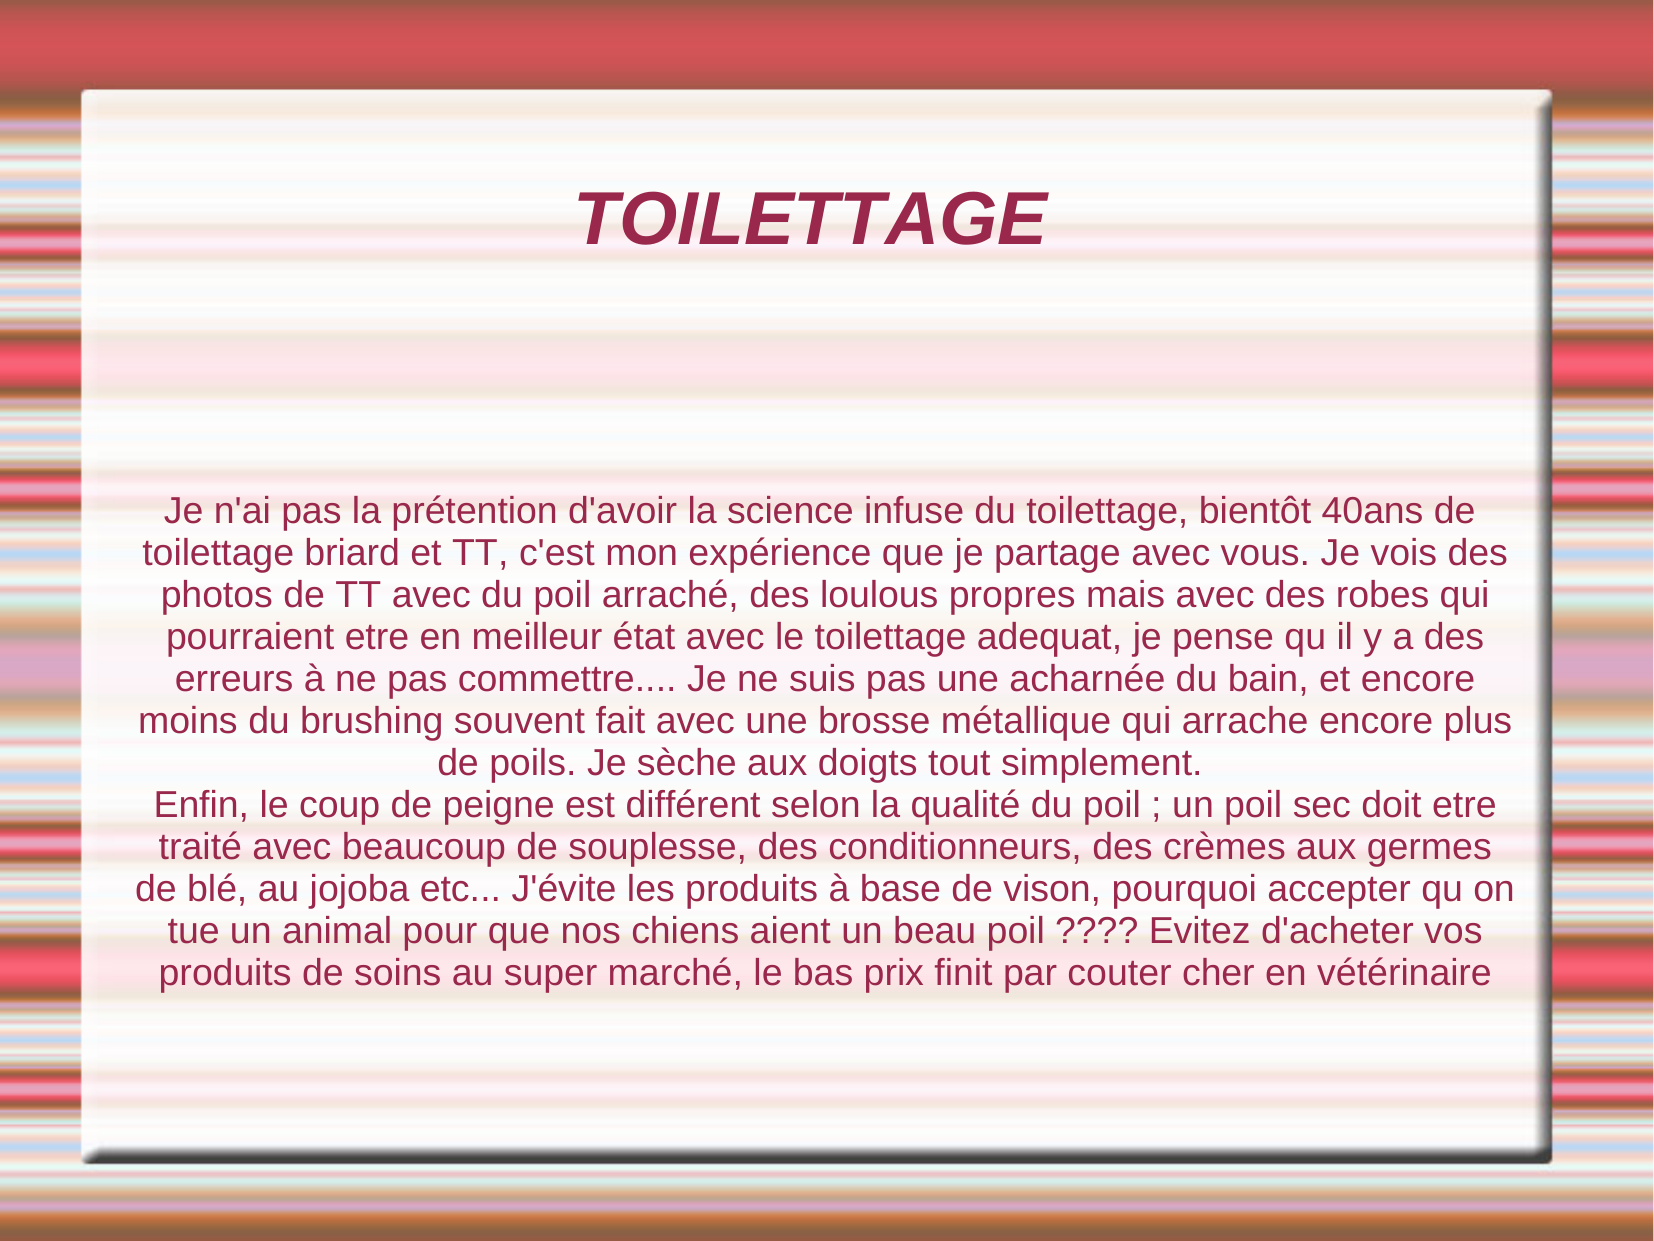

# TOILETTAGE
Je n'ai pas la prétention d'avoir la science infuse du toilettage, bientôt 40ans de
toilettage briard et TT, c'est mon expérience que je partage avec vous. Je vois des photos de TT avec du poil arraché, des loulous propres mais avec des robes qui pourraient etre en meilleur état avec le toilettage adequat, je pense qu il y a des erreurs à ne pas commettre.... Je ne suis pas une acharnée du bain, et encore moins du brushing souvent fait avec une brosse métallique qui arrache encore plus de poils. Je sèche aux doigts tout simplement.
Enfin, le coup de peigne est différent selon la qualité du poil ; un poil sec doit etre traité avec beaucoup de souplesse, des conditionneurs, des crèmes aux germes de blé, au jojoba etc... J'évite les produits à base de vison, pourquoi accepter qu on tue un animal pour que nos chiens aient un beau poil ???? Evitez d'acheter vos produits de soins au super marché, le bas prix finit par couter cher en vétérinaire